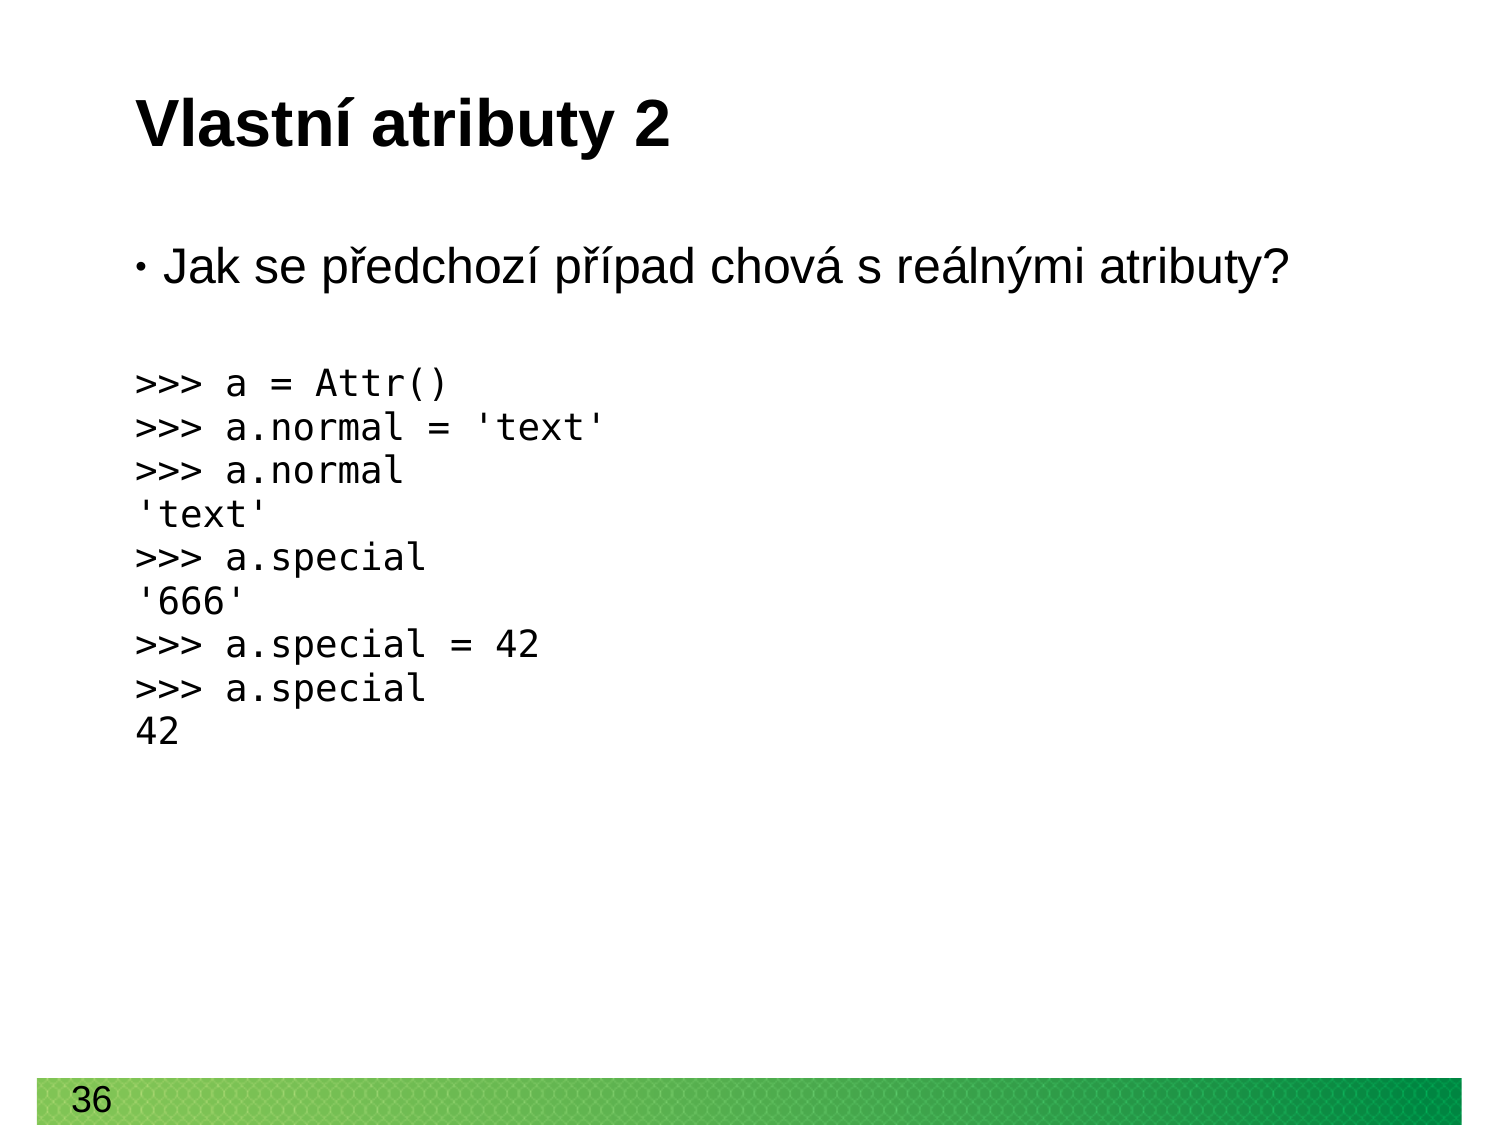

# Vlastní atributy 2
Jak se předchozí případ chová s reálnými atributy?
>>> a = Attr()
>>> a.normal = 'text'
>>> a.normal
'text'
>>> a.special
'666'
>>> a.special = 42
>>> a.special
42